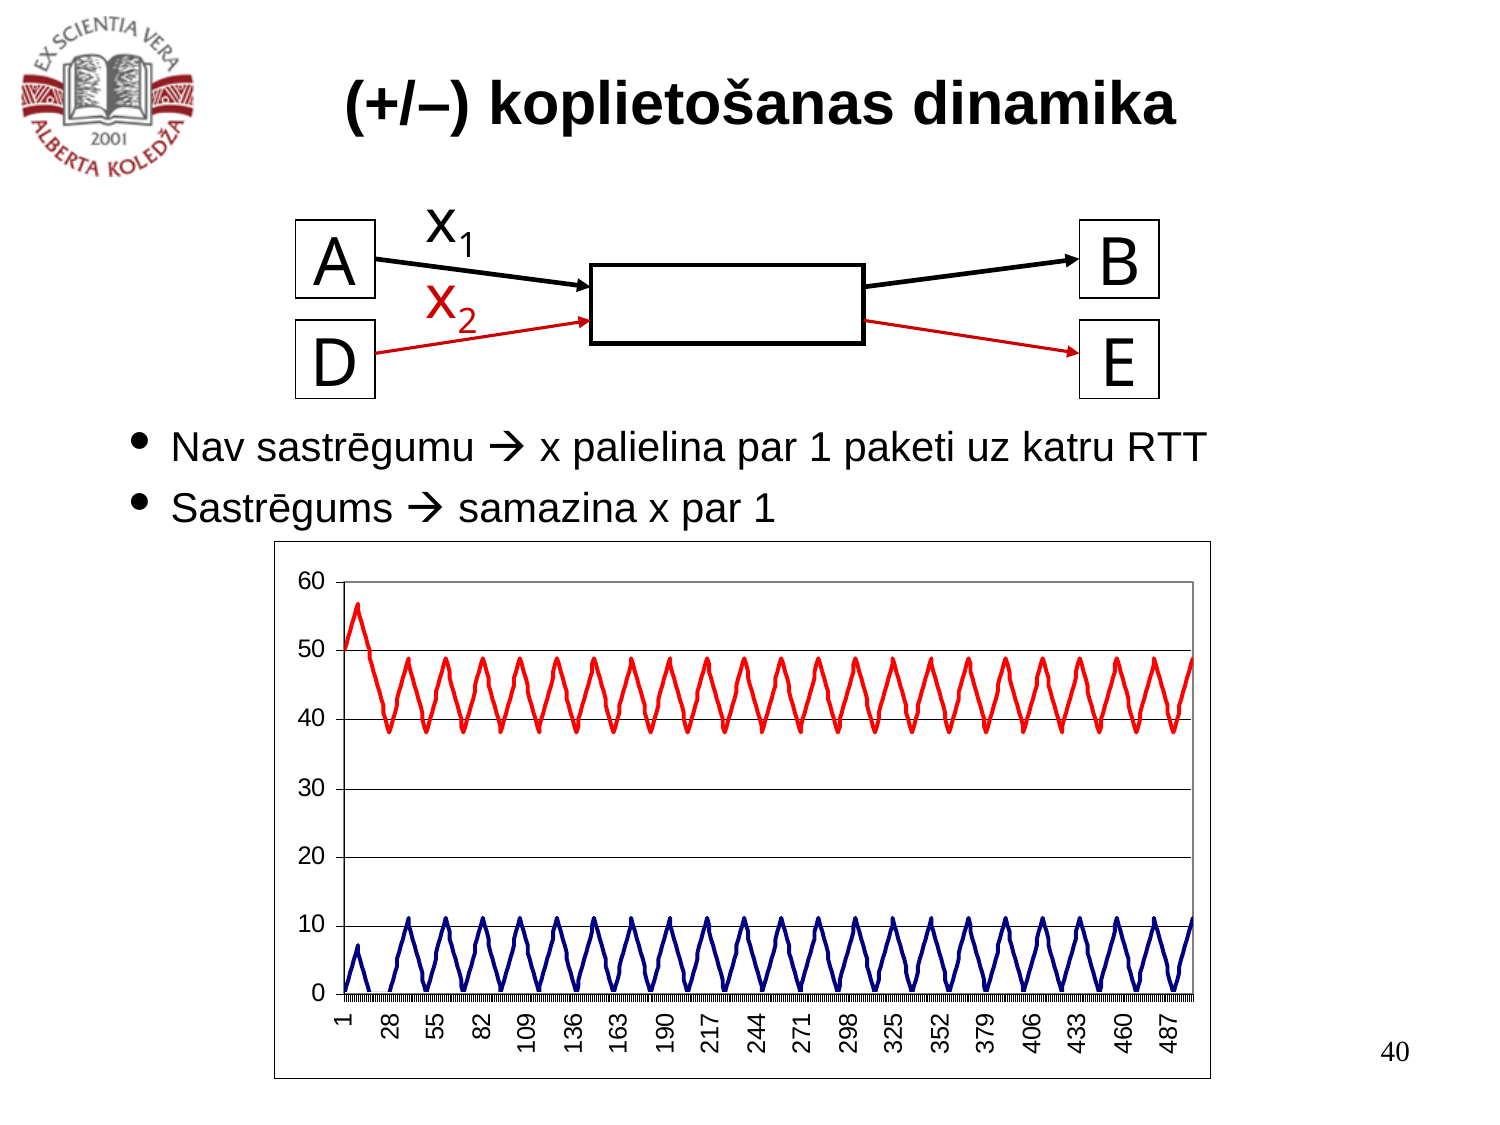

# (+/–) koplietošanas dinamika
x1
A
B
x2
D
E
Nav sastrēgumu  x palielina par 1 paketi uz katru RTT
Sastrēgums  samazina x par 1